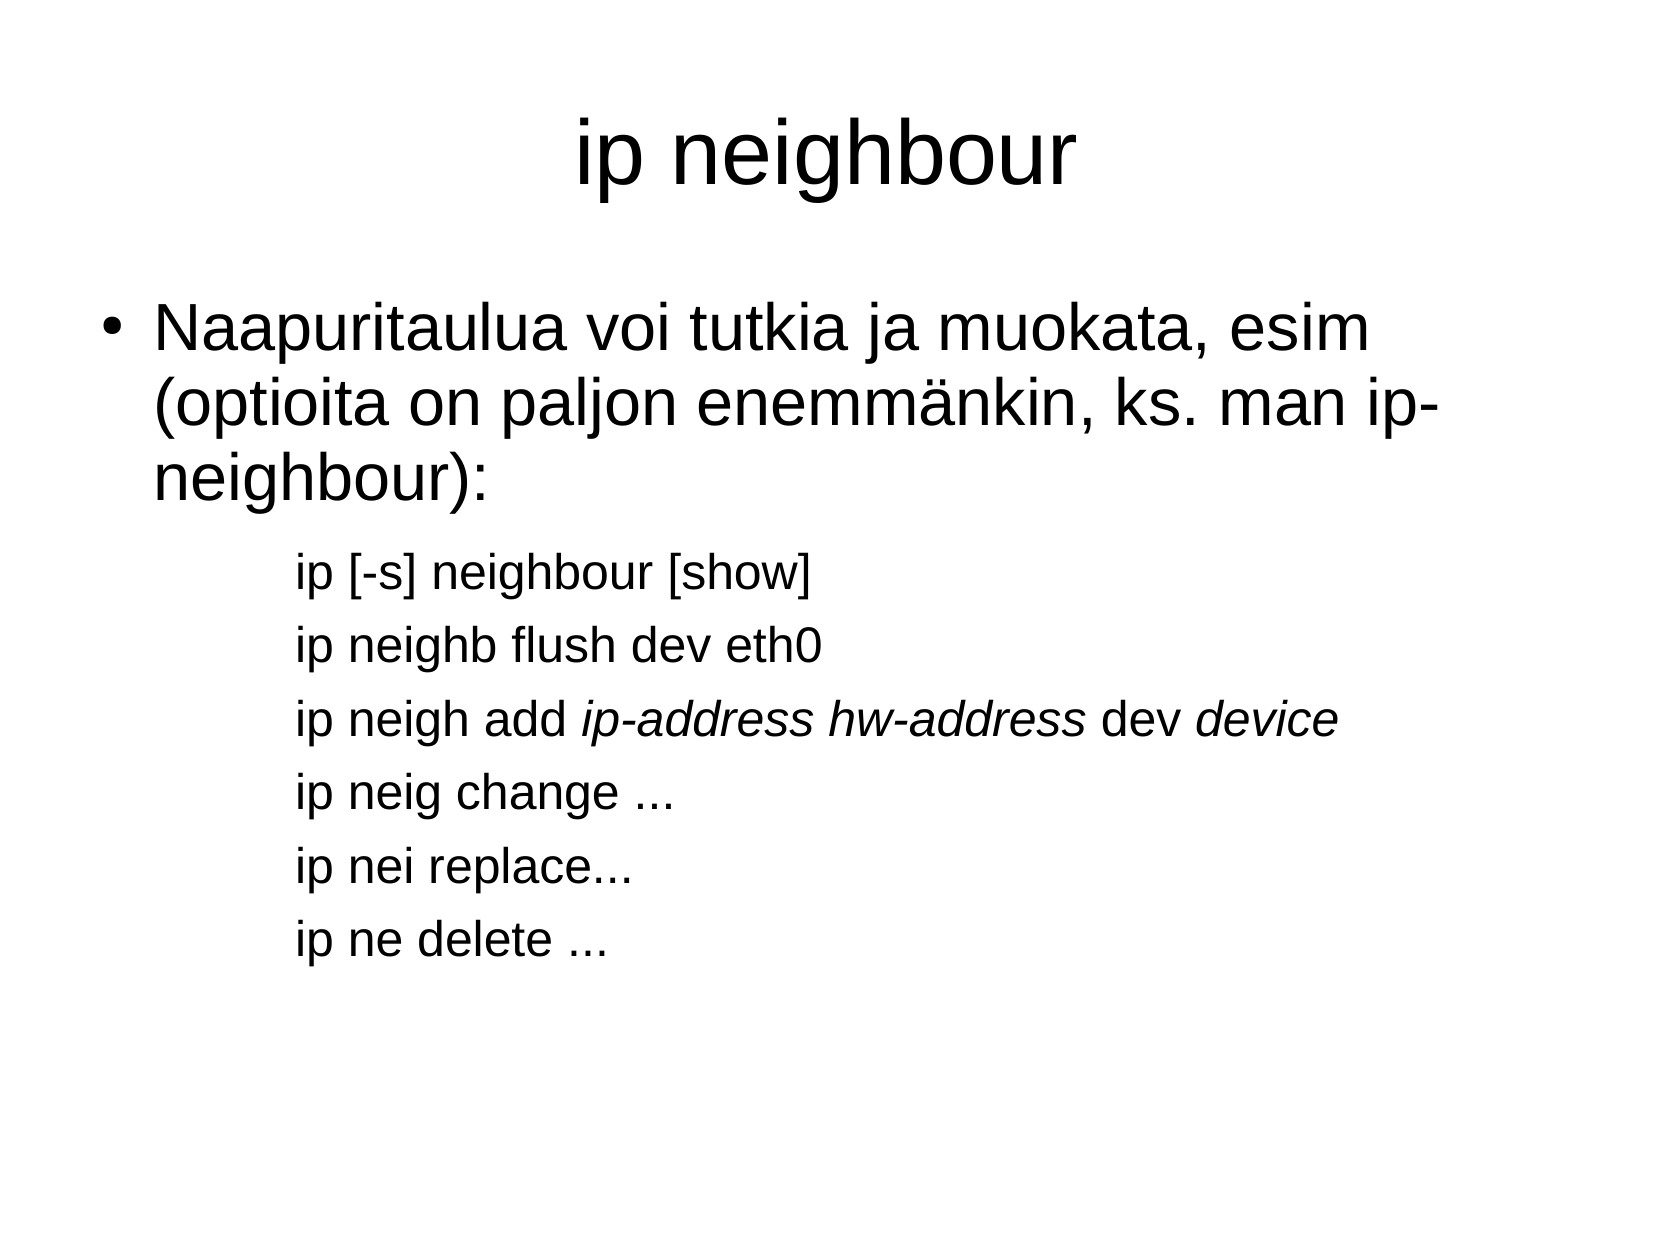

# ip neighbour
Naapuritaulua voi tutkia ja muokata, esim (optioita on paljon enemmänkin, ks. man ip-neighbour):
ip [-s] neighbour [show]
ip neighb flush dev eth0
ip neigh add ip-address hw-address dev device
ip neig change ...
ip nei replace...
ip ne delete ...